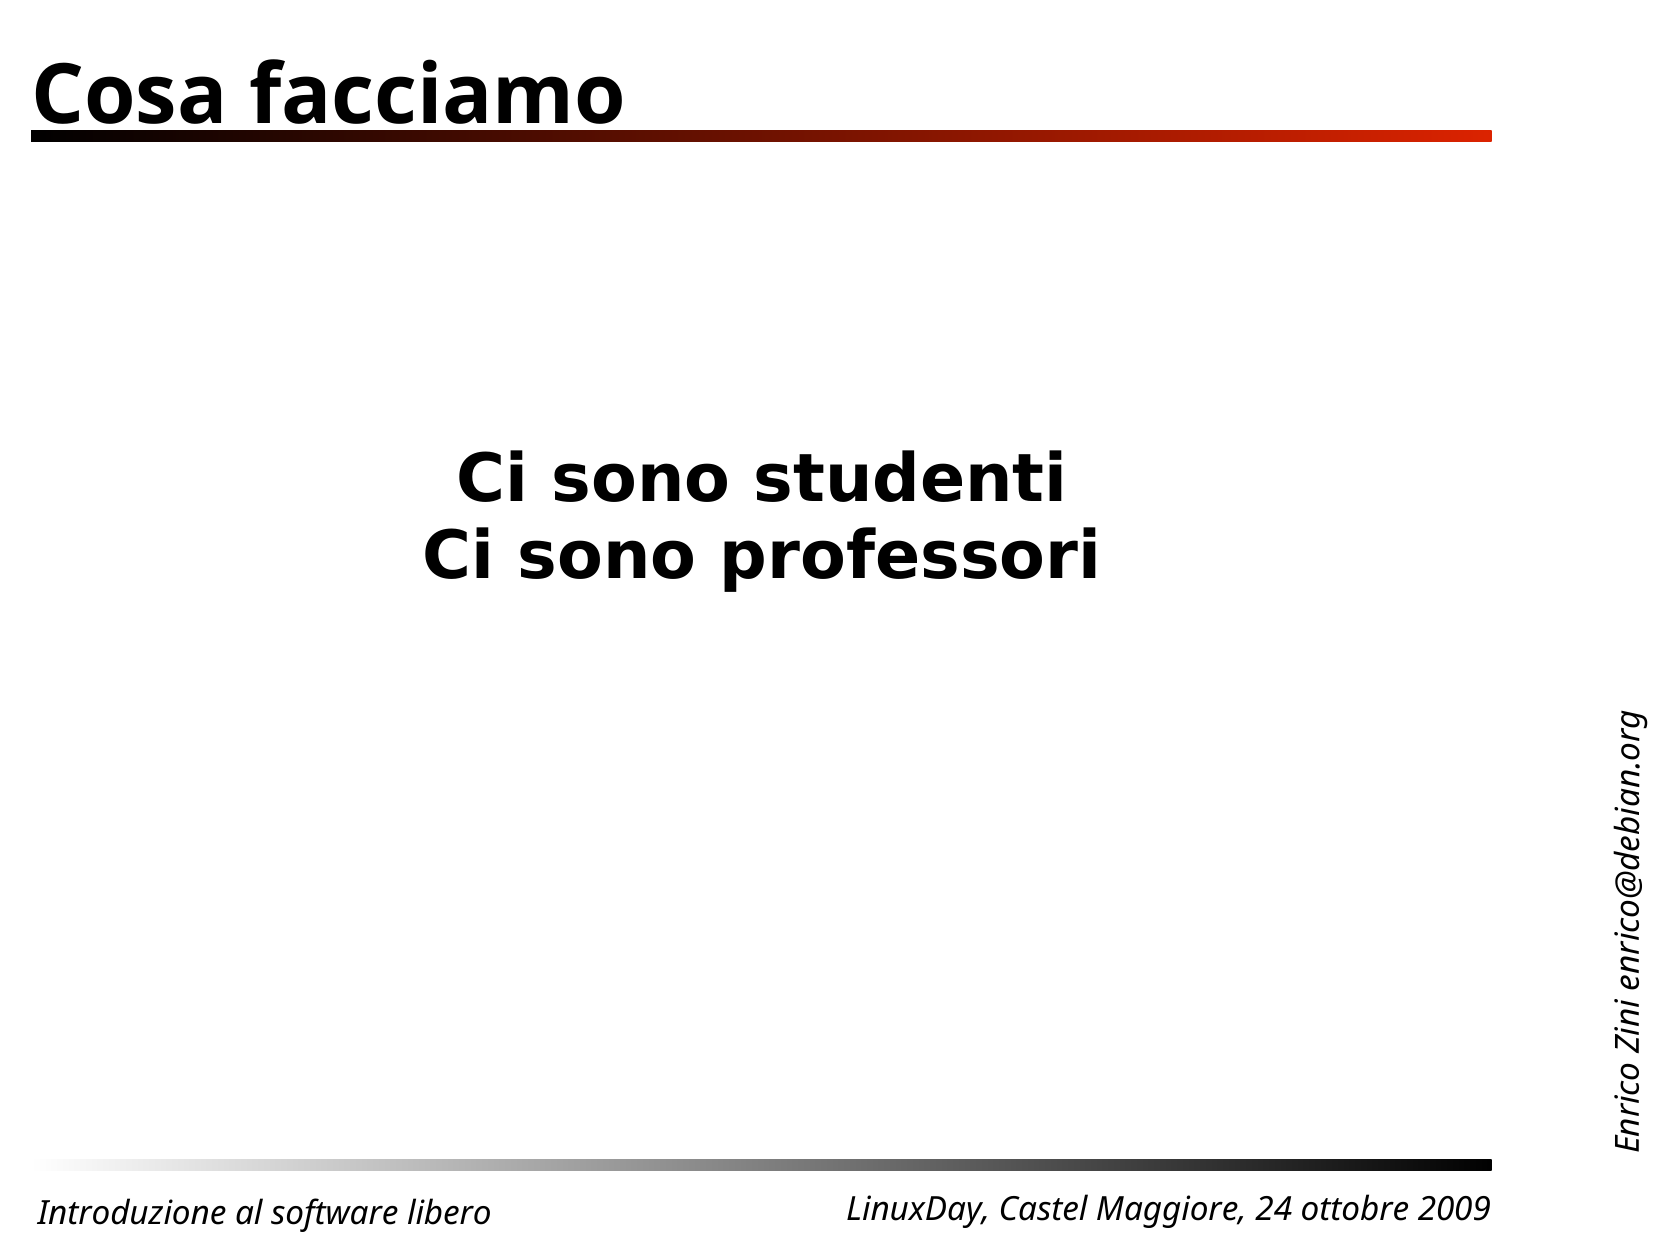

Cosa facciamo
Ci sono studenti
Ci sono professori